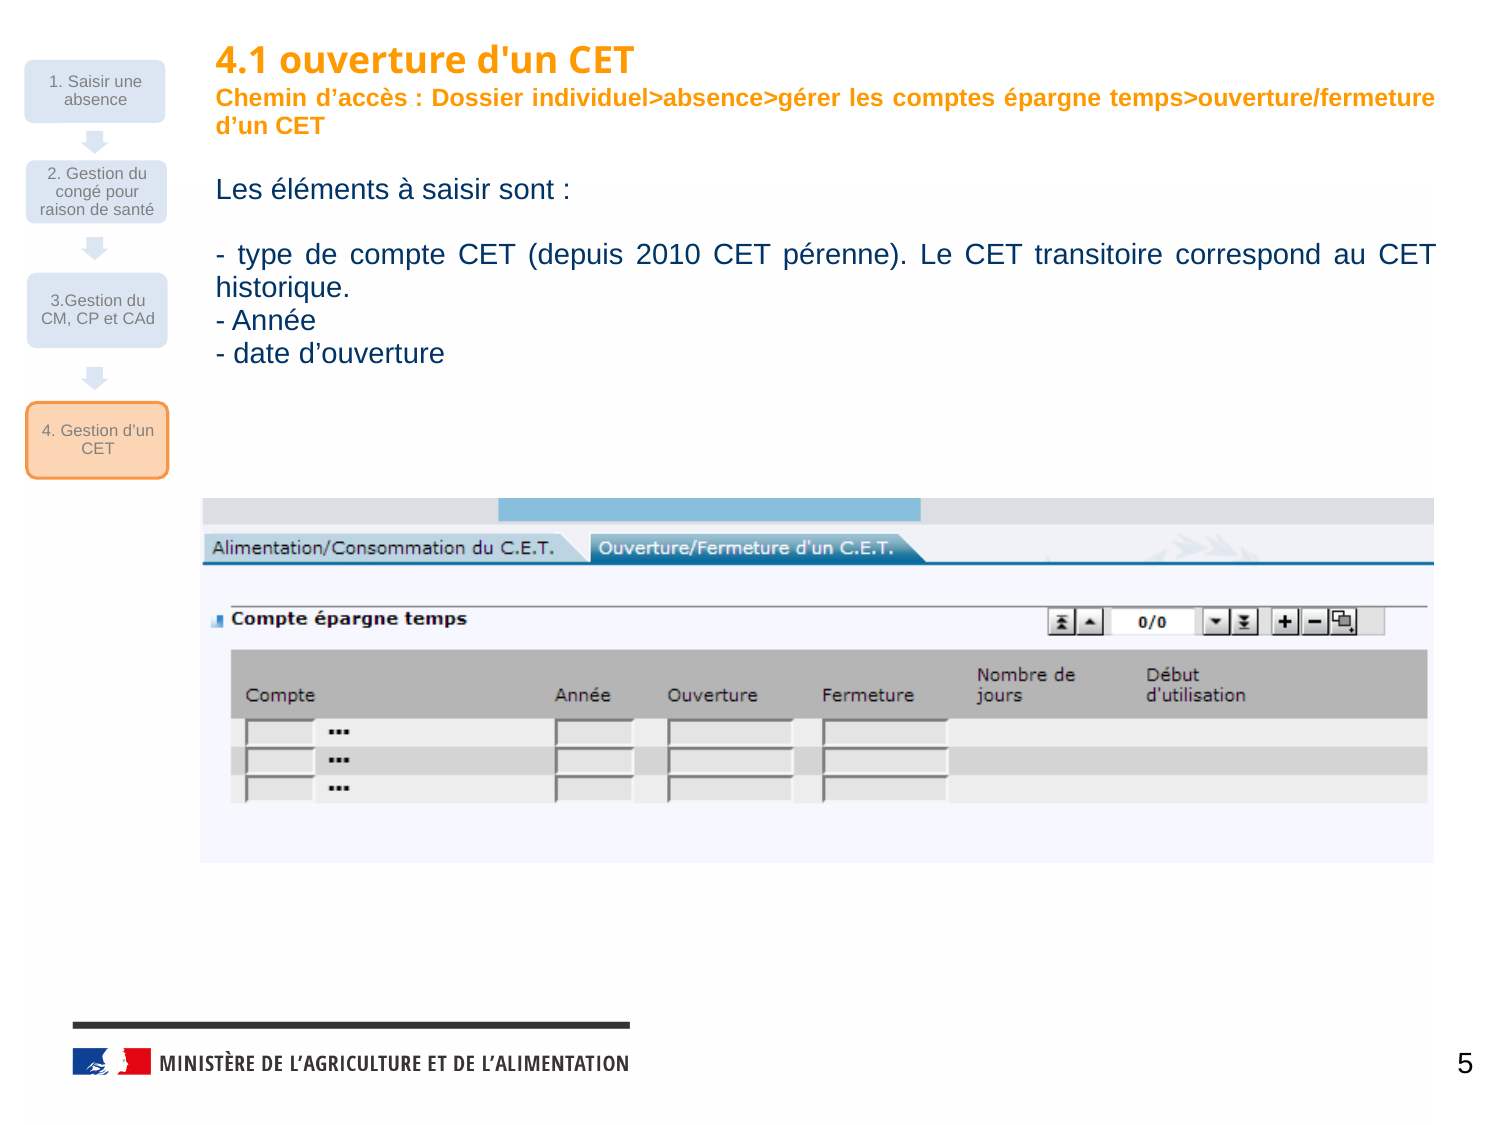

4.1 ouverture d'un CET
Chemin d’accès : Dossier individuel>absence>gérer les comptes épargne temps>ouverture/fermeture d’un CET
Les éléments à saisir sont :
- type de compte CET (depuis 2010 CET pérenne). Le CET transitoire correspond au CET historique.
- Année
- date d’ouverture
1. Saisir une absence
2. Gestion du congé pour raison de santé
3.Gestion du CM, CP et CAd
4. Gestion d’un CET